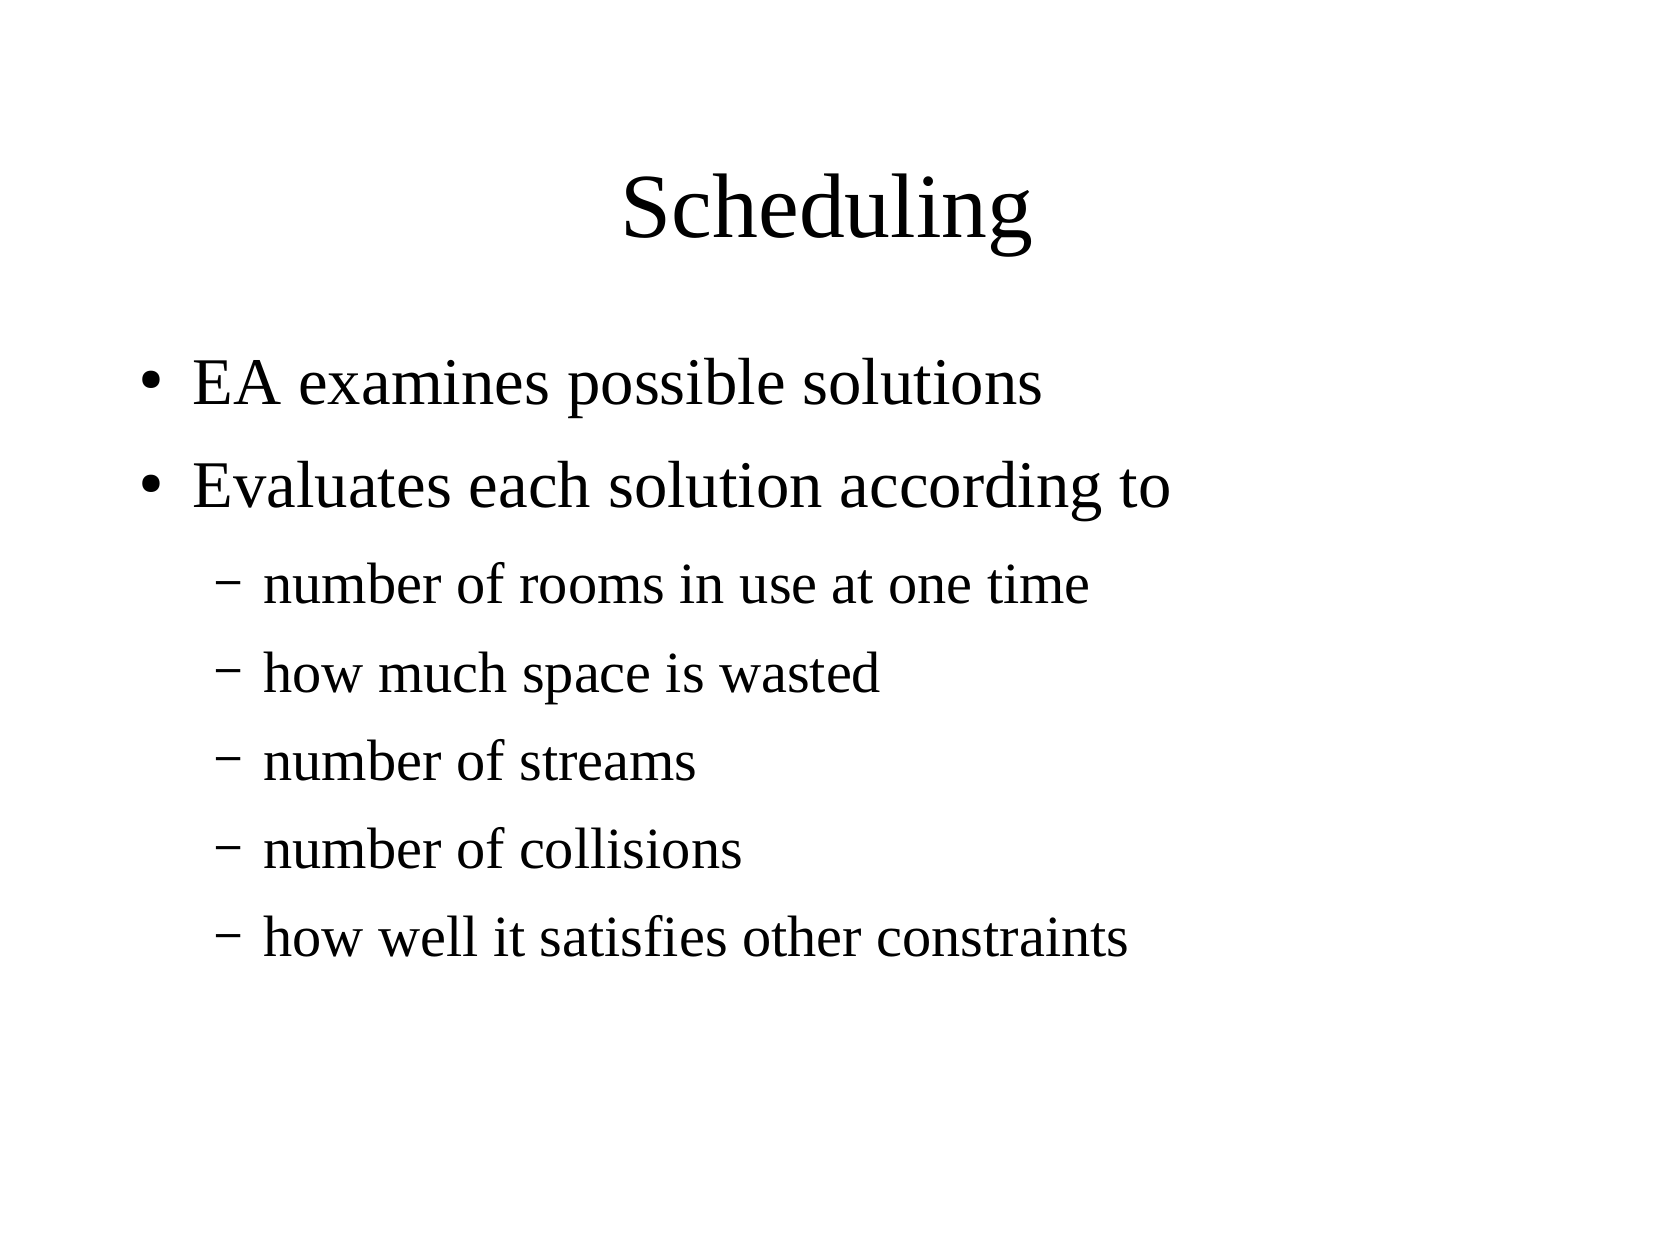

# Scheduling
EA examines possible solutions
Evaluates each solution according to
number of rooms in use at one time
how much space is wasted
number of streams
number of collisions
how well it satisfies other constraints